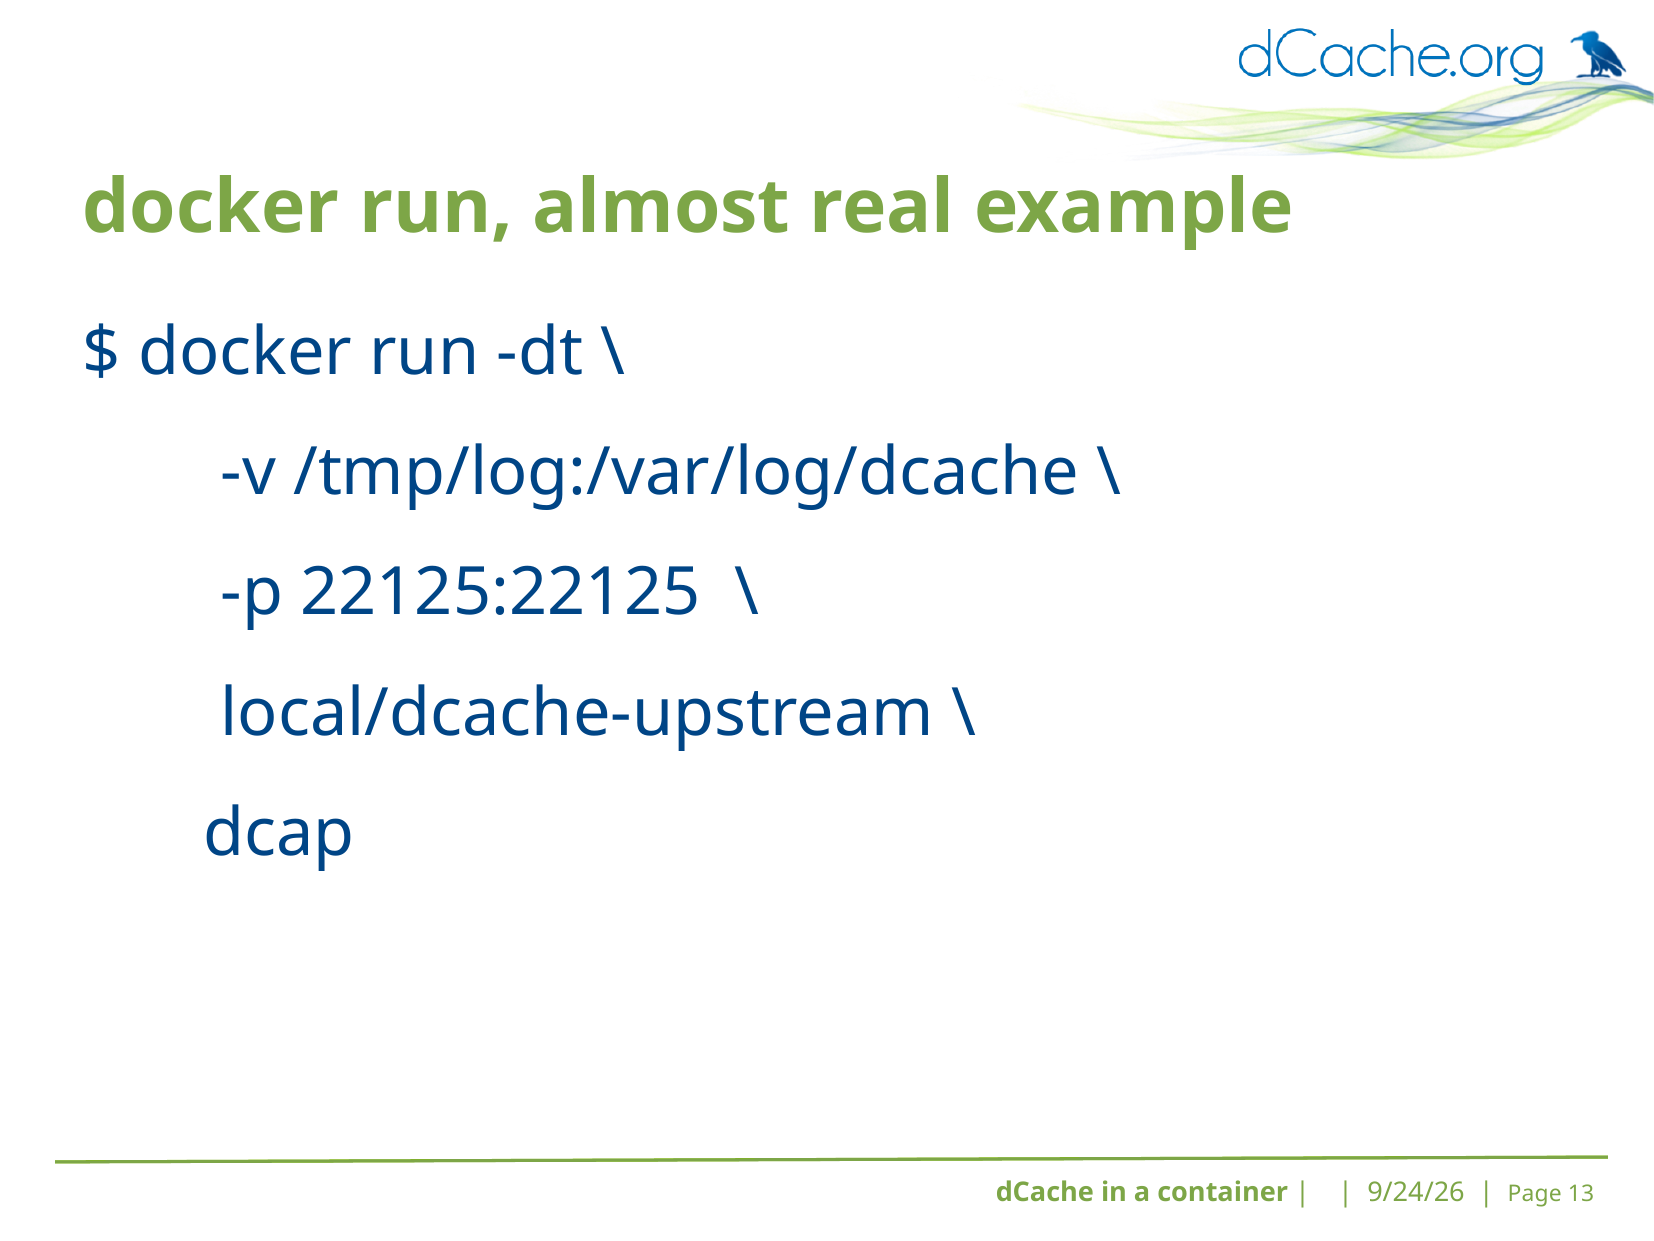

# docker run, almost real example
$ docker run -dt \
 -v /tmp/log:/var/log/dcache \
 -p 22125:22125 \
 local/dcache-upstream \
 dcap
13